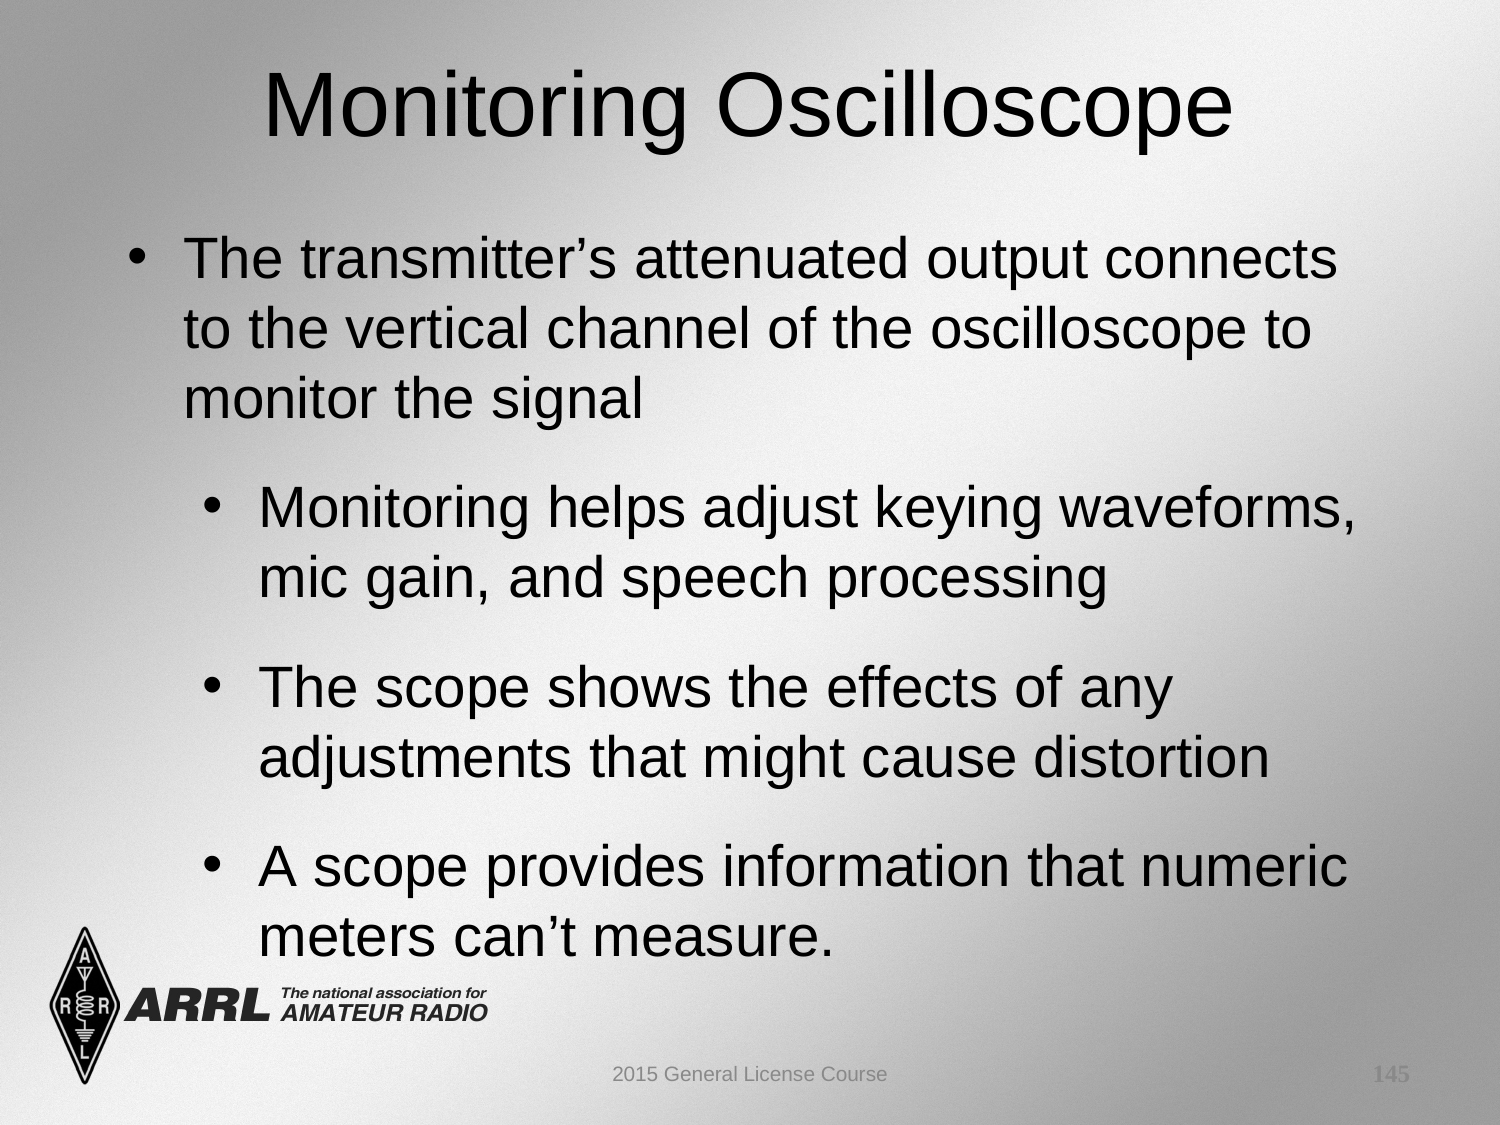

Monitoring Oscilloscope
The transmitter’s attenuated output connects to the vertical channel of the oscilloscope to monitor the signal
Monitoring helps adjust keying waveforms, mic gain, and speech processing
The scope shows the effects of any adjustments that might cause distortion
A scope provides information that numeric meters can’t measure.
2015 General License Course